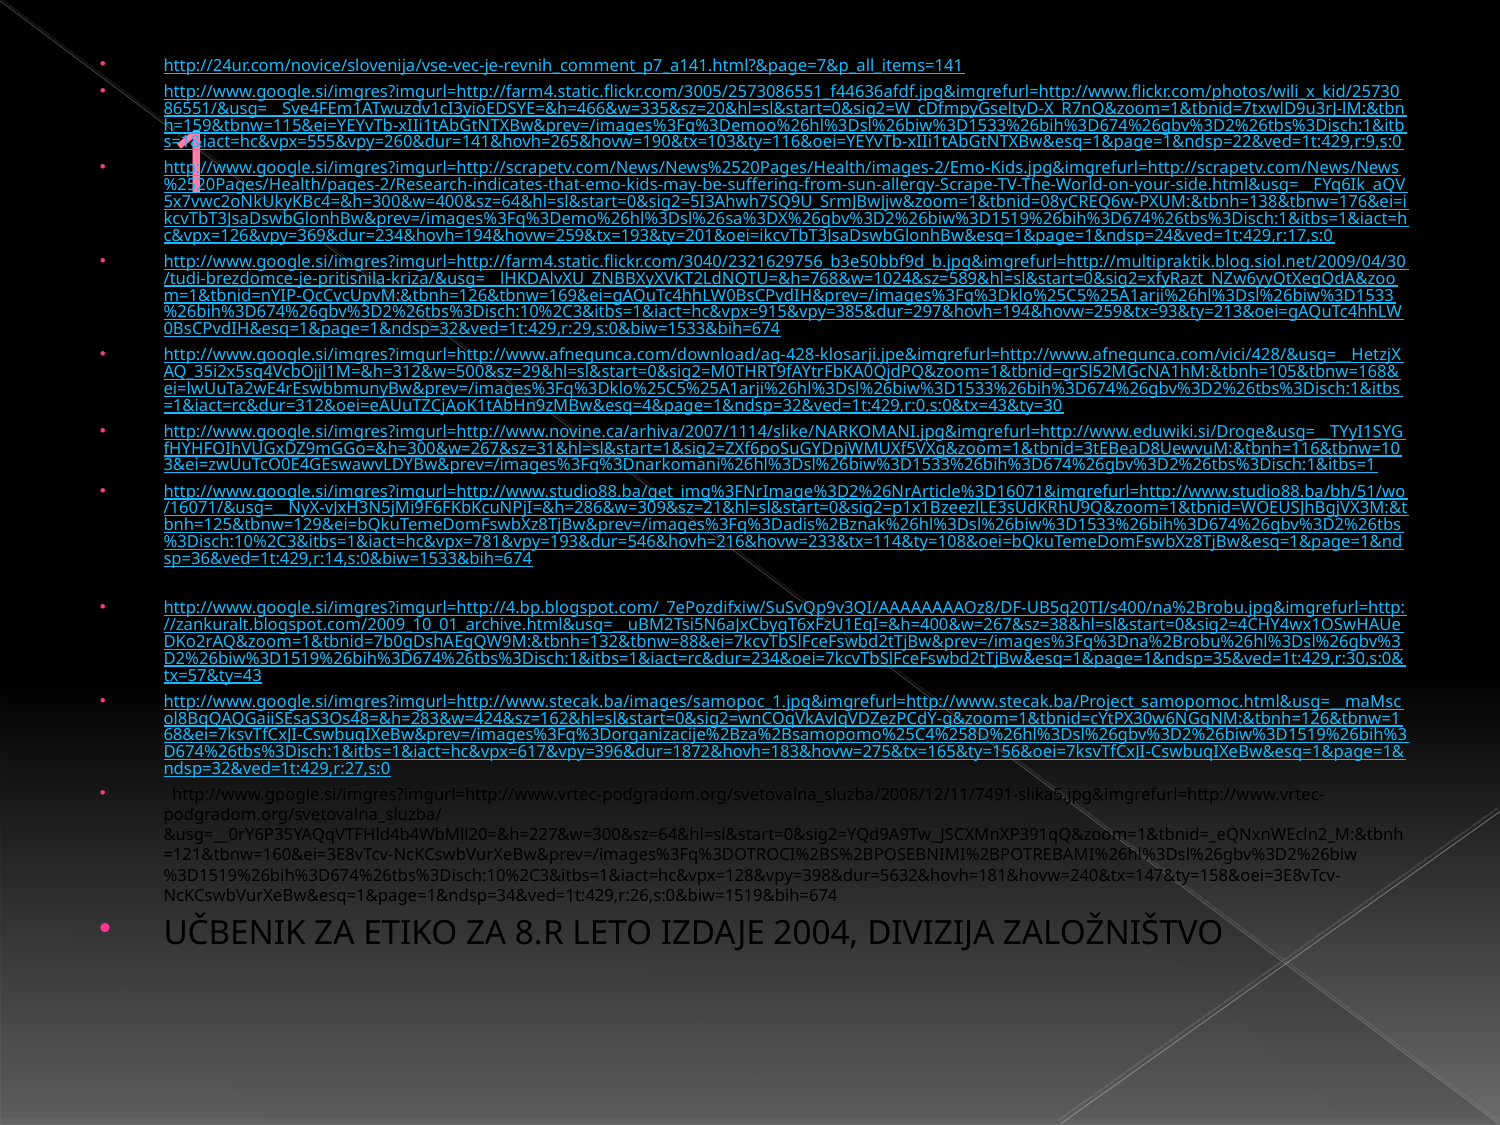

# 1
http://24ur.com/novice/slovenija/vse-vec-je-revnih_comment_p7_a141.html?&page=7&p_all_items=141
http://www.google.si/imgres?imgurl=http://farm4.static.flickr.com/3005/2573086551_f44636afdf.jpg&imgrefurl=http://www.flickr.com/photos/wili_x_kid/2573086551/&usg=__Sve4FEm1ATwuzdv1cI3yioEDSYE=&h=466&w=335&sz=20&hl=sl&start=0&sig2=W_cDfmpyGseltyD-X_R7nQ&zoom=1&tbnid=7txwlD9u3rJ-lM:&tbnh=159&tbnw=115&ei=YEYvTb-xIIi1tAbGtNTXBw&prev=/images%3Fq%3Demoo%26hl%3Dsl%26biw%3D1533%26bih%3D674%26gbv%3D2%26tbs%3Disch:1&itbs=1&iact=hc&vpx=555&vpy=260&dur=141&hovh=265&hovw=190&tx=103&ty=116&oei=YEYvTb-xIIi1tAbGtNTXBw&esq=1&page=1&ndsp=22&ved=1t:429,r:9,s:0
http://www.google.si/imgres?imgurl=http://scrapetv.com/News/News%2520Pages/Health/images-2/Emo-Kids.jpg&imgrefurl=http://scrapetv.com/News/News%2520Pages/Health/pages-2/Research-indicates-that-emo-kids-may-be-suffering-from-sun-allergy-Scrape-TV-The-World-on-your-side.html&usg=__FYq6Ik_aQV5x7vwc2oNkUkyKBc4=&h=300&w=400&sz=64&hl=sl&start=0&sig2=5I3Ahwh7SQ9U_SrmJBwJjw&zoom=1&tbnid=08yCREQ6w-PXUM:&tbnh=138&tbnw=176&ei=ikcvTbT3JsaDswbGlonhBw&prev=/images%3Fq%3Demo%26hl%3Dsl%26sa%3DX%26gbv%3D2%26biw%3D1519%26bih%3D674%26tbs%3Disch:1&itbs=1&iact=hc&vpx=126&vpy=369&dur=234&hovh=194&hovw=259&tx=193&ty=201&oei=ikcvTbT3JsaDswbGlonhBw&esq=1&page=1&ndsp=24&ved=1t:429,r:17,s:0
http://www.google.si/imgres?imgurl=http://farm4.static.flickr.com/3040/2321629756_b3e50bbf9d_b.jpg&imgrefurl=http://multipraktik.blog.siol.net/2009/04/30/tudi-brezdomce-je-pritisnila-kriza/&usg=__lHKDAlvXU_ZNBBXyXVKT2LdNQTU=&h=768&w=1024&sz=589&hl=sl&start=0&sig2=xfyRazt_NZw6yyQtXegQdA&zoom=1&tbnid=nYIP-QcCvcUpvM:&tbnh=126&tbnw=169&ei=gAQuTc4hhLW0BsCPvdIH&prev=/images%3Fq%3Dklo%25C5%25A1arji%26hl%3Dsl%26biw%3D1533%26bih%3D674%26gbv%3D2%26tbs%3Disch:10%2C3&itbs=1&iact=hc&vpx=915&vpy=385&dur=297&hovh=194&hovw=259&tx=93&ty=213&oei=gAQuTc4hhLW0BsCPvdIH&esq=1&page=1&ndsp=32&ved=1t:429,r:29,s:0&biw=1533&bih=674
http://www.google.si/imgres?imgurl=http://www.afnegunca.com/download/ag-428-klosarji.jpe&imgrefurl=http://www.afnegunca.com/vici/428/&usg=__HetzjXAQ_35i2x5sq4VcbOjjl1M=&h=312&w=500&sz=29&hl=sl&start=0&sig2=M0THRT9fAYtrFbKA0QjdPQ&zoom=1&tbnid=grSl52MGcNA1hM:&tbnh=105&tbnw=168&ei=lwUuTa2wE4rEswbbmunyBw&prev=/images%3Fq%3Dklo%25C5%25A1arji%26hl%3Dsl%26biw%3D1533%26bih%3D674%26gbv%3D2%26tbs%3Disch:1&itbs=1&iact=rc&dur=312&oei=eAUuTZCjAoK1tAbHn9zMBw&esq=4&page=1&ndsp=32&ved=1t:429,r:0,s:0&tx=43&ty=30
http://www.google.si/imgres?imgurl=http://www.novine.ca/arhiva/2007/1114/slike/NARKOMANI.jpg&imgrefurl=http://www.eduwiki.si/Droge&usg=__TYyI1SYGfHYHFOIhVUGxDZ9mGGo=&h=300&w=267&sz=31&hl=sl&start=1&sig2=ZXf6poSuGYDpjWMUXf5VXg&zoom=1&tbnid=3tEBeaD8UewvuM:&tbnh=116&tbnw=103&ei=zwUuTcO0E4GEswawvLDYBw&prev=/images%3Fq%3Dnarkomani%26hl%3Dsl%26biw%3D1533%26bih%3D674%26gbv%3D2%26tbs%3Disch:1&itbs=1
http://www.google.si/imgres?imgurl=http://www.studio88.ba/get_img%3FNrImage%3D2%26NrArticle%3D16071&imgrefurl=http://www.studio88.ba/bh/51/wo/16071/&usg=__NyX-vJxH3N5jMi9F6FKbKcuNPjI=&h=286&w=309&sz=21&hl=sl&start=0&sig2=p1x1BzeezlLE3sUdKRhU9Q&zoom=1&tbnid=WOEUSJhBgjVX3M:&tbnh=125&tbnw=129&ei=bQkuTemeDomFswbXz8TjBw&prev=/images%3Fq%3Dadis%2Bznak%26hl%3Dsl%26biw%3D1533%26bih%3D674%26gbv%3D2%26tbs%3Disch:10%2C3&itbs=1&iact=hc&vpx=781&vpy=193&dur=546&hovh=216&hovw=233&tx=114&ty=108&oei=bQkuTemeDomFswbXz8TjBw&esq=1&page=1&ndsp=36&ved=1t:429,r:14,s:0&biw=1533&bih=674
http://www.google.si/imgres?imgurl=http://4.bp.blogspot.com/_7ePozdifxiw/SuSvQp9v3QI/AAAAAAAAOz8/DF-UB5q20TI/s400/na%2Brobu.jpg&imgrefurl=http://zankuralt.blogspot.com/2009_10_01_archive.html&usg=__uBM2Tsi5N6aJxCbygT6xFzU1EqI=&h=400&w=267&sz=38&hl=sl&start=0&sig2=4CHY4wx1OSwHAUeDKo2rAQ&zoom=1&tbnid=7b0gDshAEgQW9M:&tbnh=132&tbnw=88&ei=7kcvTbSlFceFswbd2tTjBw&prev=/images%3Fq%3Dna%2Brobu%26hl%3Dsl%26gbv%3D2%26biw%3D1519%26bih%3D674%26tbs%3Disch:1&itbs=1&iact=rc&dur=234&oei=7kcvTbSlFceFswbd2tTjBw&esq=1&page=1&ndsp=35&ved=1t:429,r:30,s:0&tx=57&ty=43
http://www.google.si/imgres?imgurl=http://www.stecak.ba/images/samopoc_1.jpg&imgrefurl=http://www.stecak.ba/Project_samopomoc.html&usg=__maMscol8BqQAQGaiiSEsaS3Os48=&h=283&w=424&sz=162&hl=sl&start=0&sig2=wnCOqVkAvJqVDZezPCdY-g&zoom=1&tbnid=cYtPX30w6NGqNM:&tbnh=126&tbnw=168&ei=7ksvTfCxJI-CswbuqIXeBw&prev=/images%3Fq%3Dorganizacije%2Bza%2Bsamopomo%25C4%258D%26hl%3Dsl%26gbv%3D2%26biw%3D1519%26bih%3D674%26tbs%3Disch:1&itbs=1&iact=hc&vpx=617&vpy=396&dur=1872&hovh=183&hovw=275&tx=165&ty=156&oei=7ksvTfCxJI-CswbuqIXeBw&esq=1&page=1&ndsp=32&ved=1t:429,r:27,s:0
  http://www.google.si/imgres?imgurl=http://www.vrtec-podgradom.org/svetovalna_sluzba/2008/12/11/7491-slika5.jpg&imgrefurl=http://www.vrtec-podgradom.org/svetovalna_sluzba/&usg=__0rY6P35YAQqVTFHld4b4WbMll20=&h=227&w=300&sz=64&hl=sl&start=0&sig2=YQd9A9Tw_JSCXMnXP391qQ&zoom=1&tbnid=_eQNxnWEcln2_M:&tbnh=121&tbnw=160&ei=3E8vTcv-NcKCswbVurXeBw&prev=/images%3Fq%3DOTROCI%2BS%2BPOSEBNIMI%2BPOTREBAMI%26hl%3Dsl%26gbv%3D2%26biw%3D1519%26bih%3D674%26tbs%3Disch:10%2C3&itbs=1&iact=hc&vpx=128&vpy=398&dur=5632&hovh=181&hovw=240&tx=147&ty=158&oei=3E8vTcv-NcKCswbVurXeBw&esq=1&page=1&ndsp=34&ved=1t:429,r:26,s:0&biw=1519&bih=674
UČBENIK ZA ETIKO ZA 8.R LETO IZDAJE 2004, DIVIZIJA ZALOŽNIŠTVO